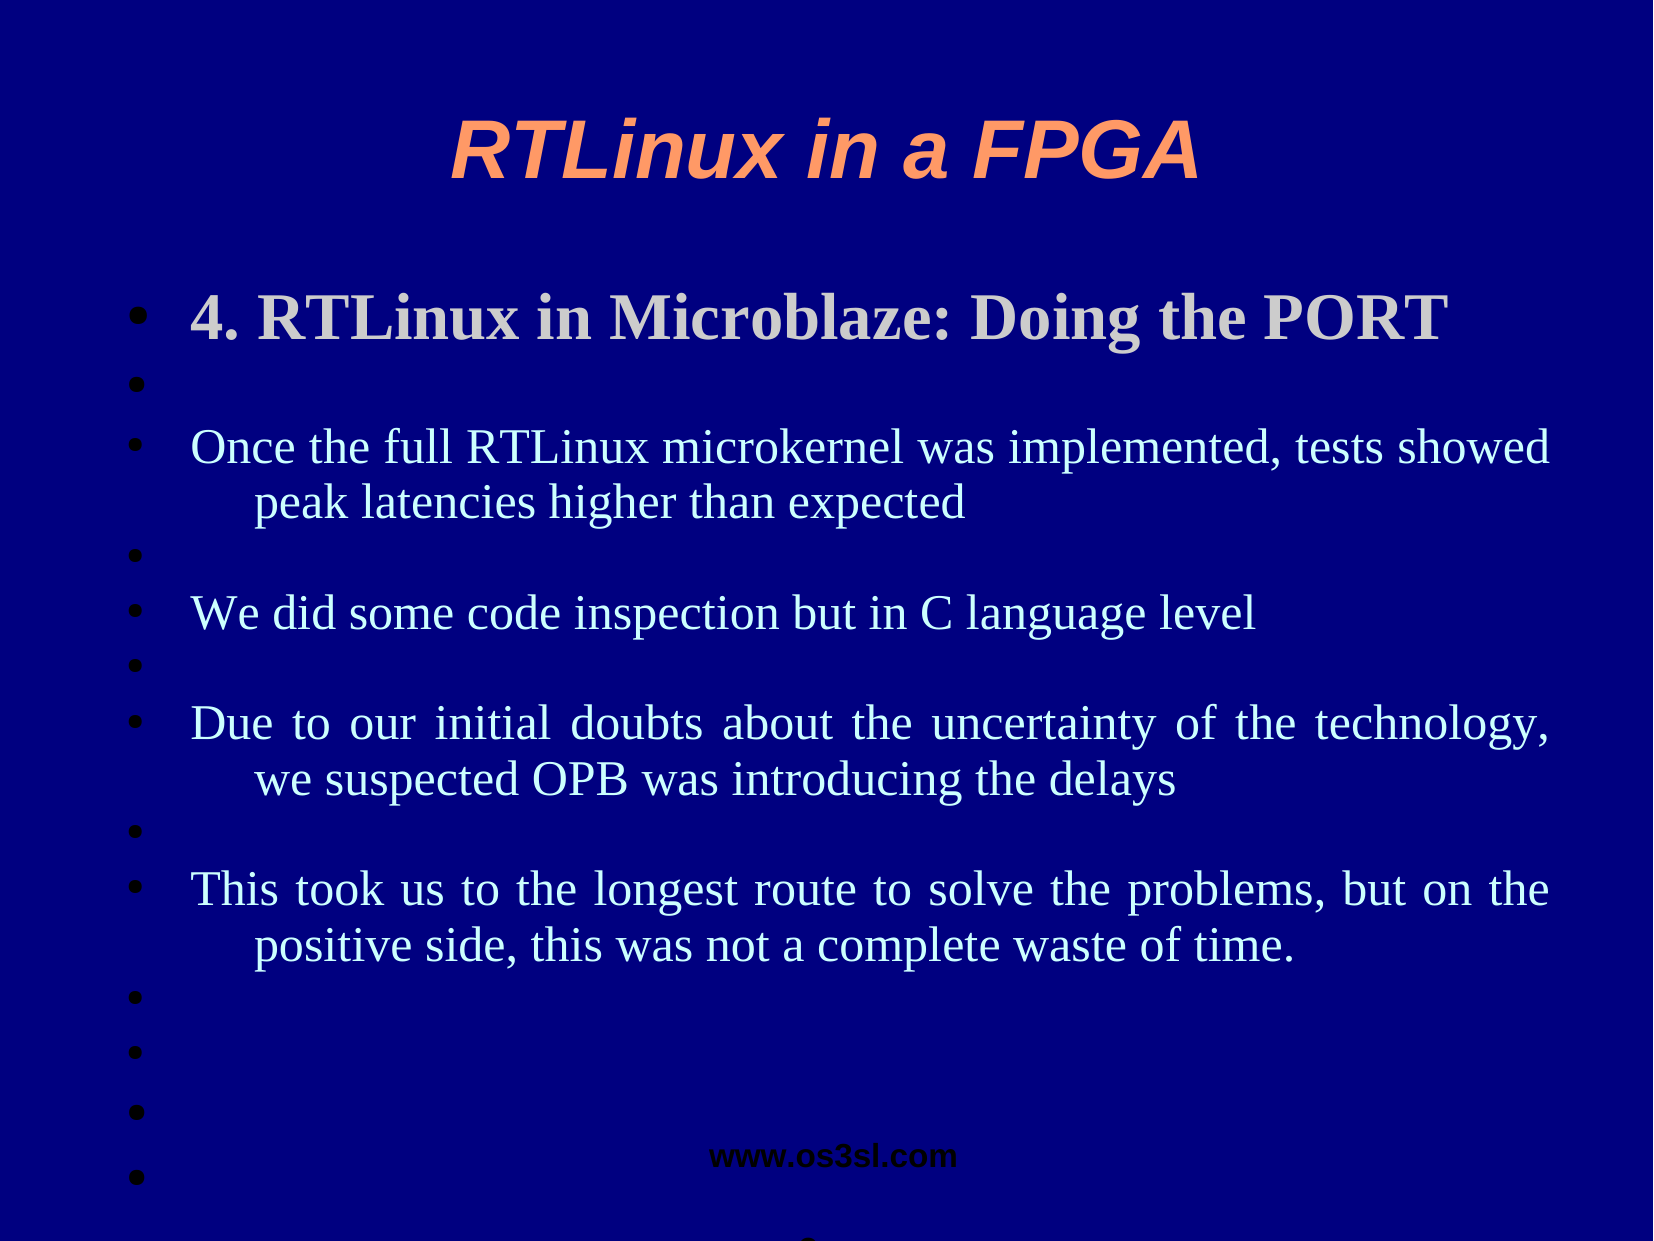

# RTLinux in a FPGA
4. RTLinux in Microblaze: Doing the PORT
Once the full RTLinux microkernel was implemented, tests showed peak latencies higher than expected
We did some code inspection but in C language level
Due to our initial doubts about the uncertainty of the technology, we suspected OPB was introducing the delays
This took us to the longest route to solve the problems, but on the positive side, this was not a complete waste of time.
www.os3sl.com